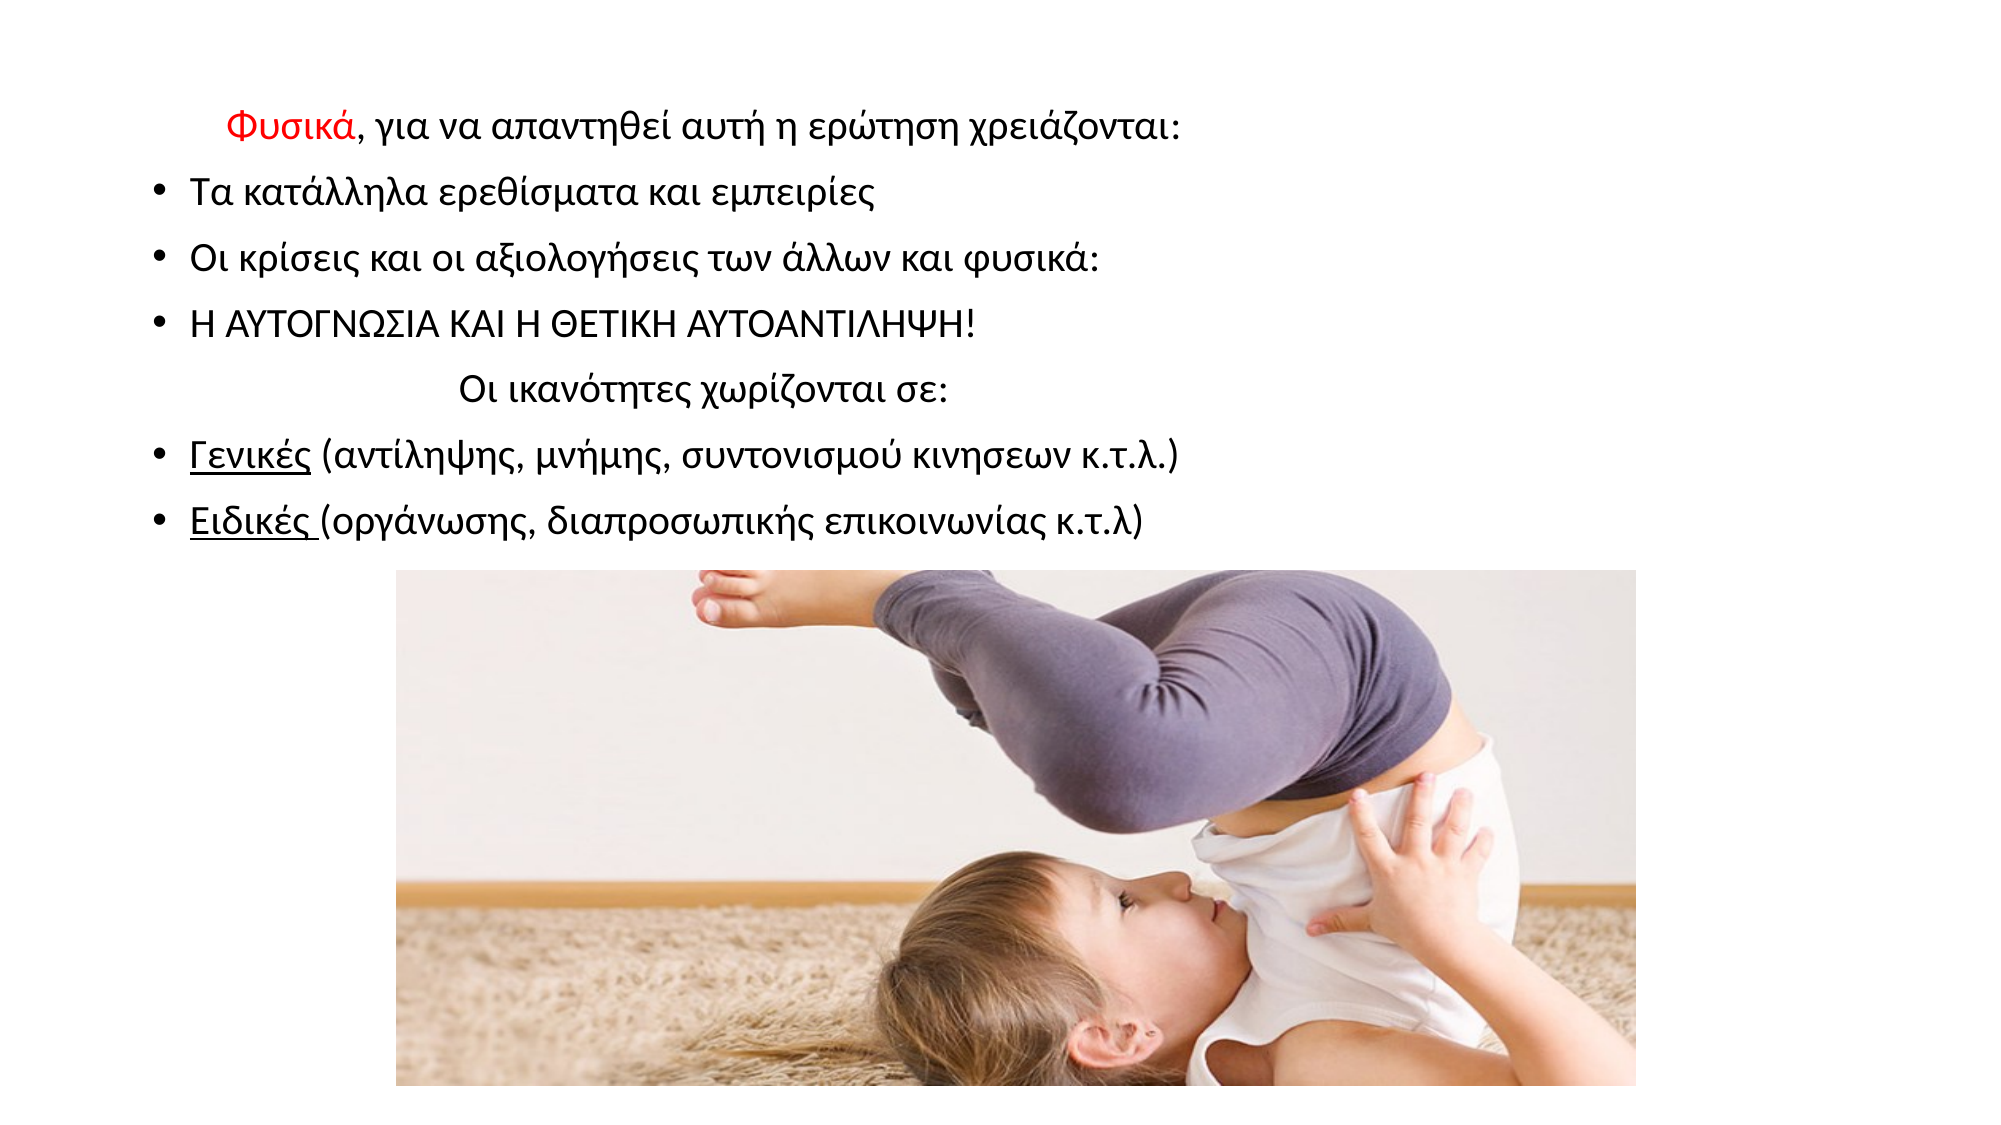

# Φυσικά, για να απαντηθεί αυτή η ερώτηση χρειάζονται:
Τα κατάλληλα ερεθίσματα και εμπειρίες
Οι κρίσεις και οι αξιολογήσεις των άλλων και φυσικά:
Η ΑΥΤΟΓΝΩΣΙΑ ΚΑΙ Η ΘΕΤΙΚΗ ΑΥΤΟΑΝΤΙΛΗΨΗ!
Οι ικανότητες χωρίζονται σε:
Γενικές (αντίληψης, μνήμης, συντονισμού κινησεων κ.τ.λ.)
Ειδικές (οργάνωσης, διαπροσωπικής επικοινωνίας κ.τ.λ)